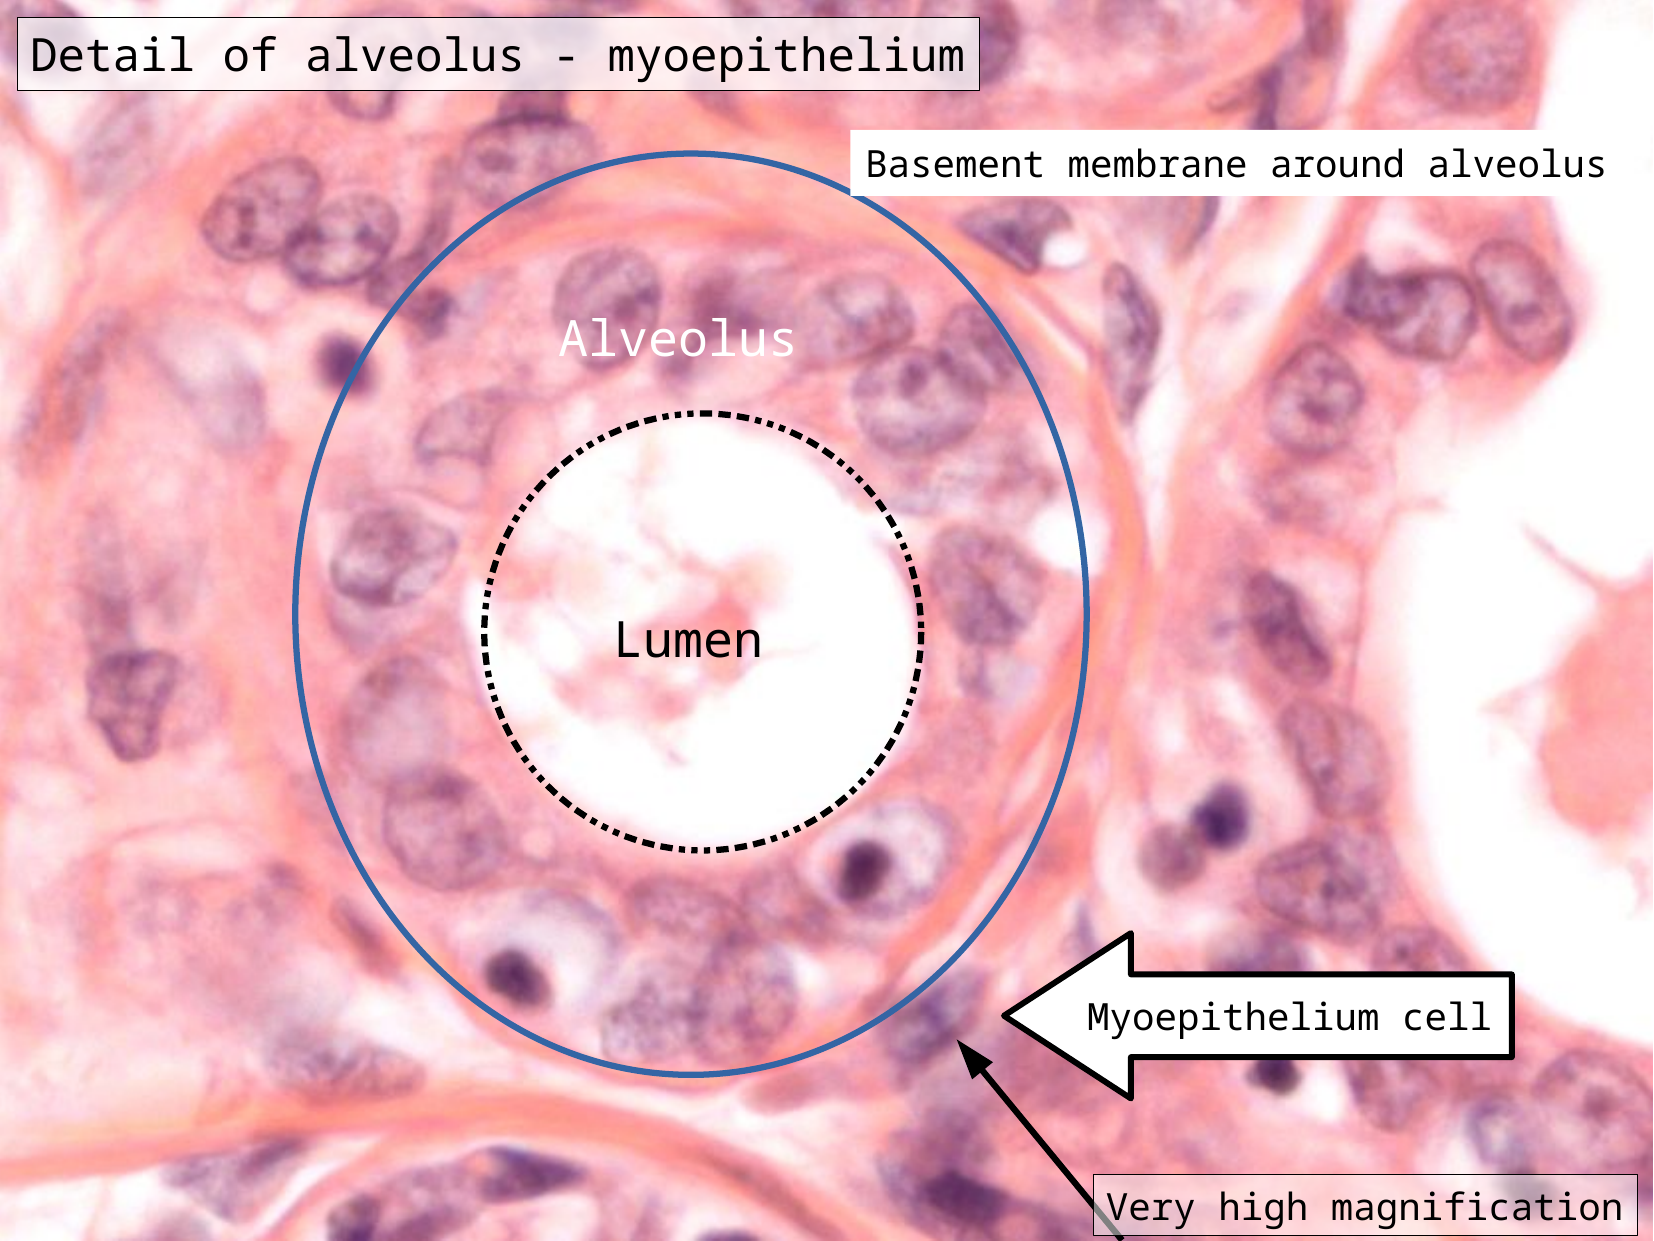

Detail of alveolus - myoepithelium
Basement membrane around alveolus
Alveolus
Lumen
Myoepithelium cell
Very high magnification